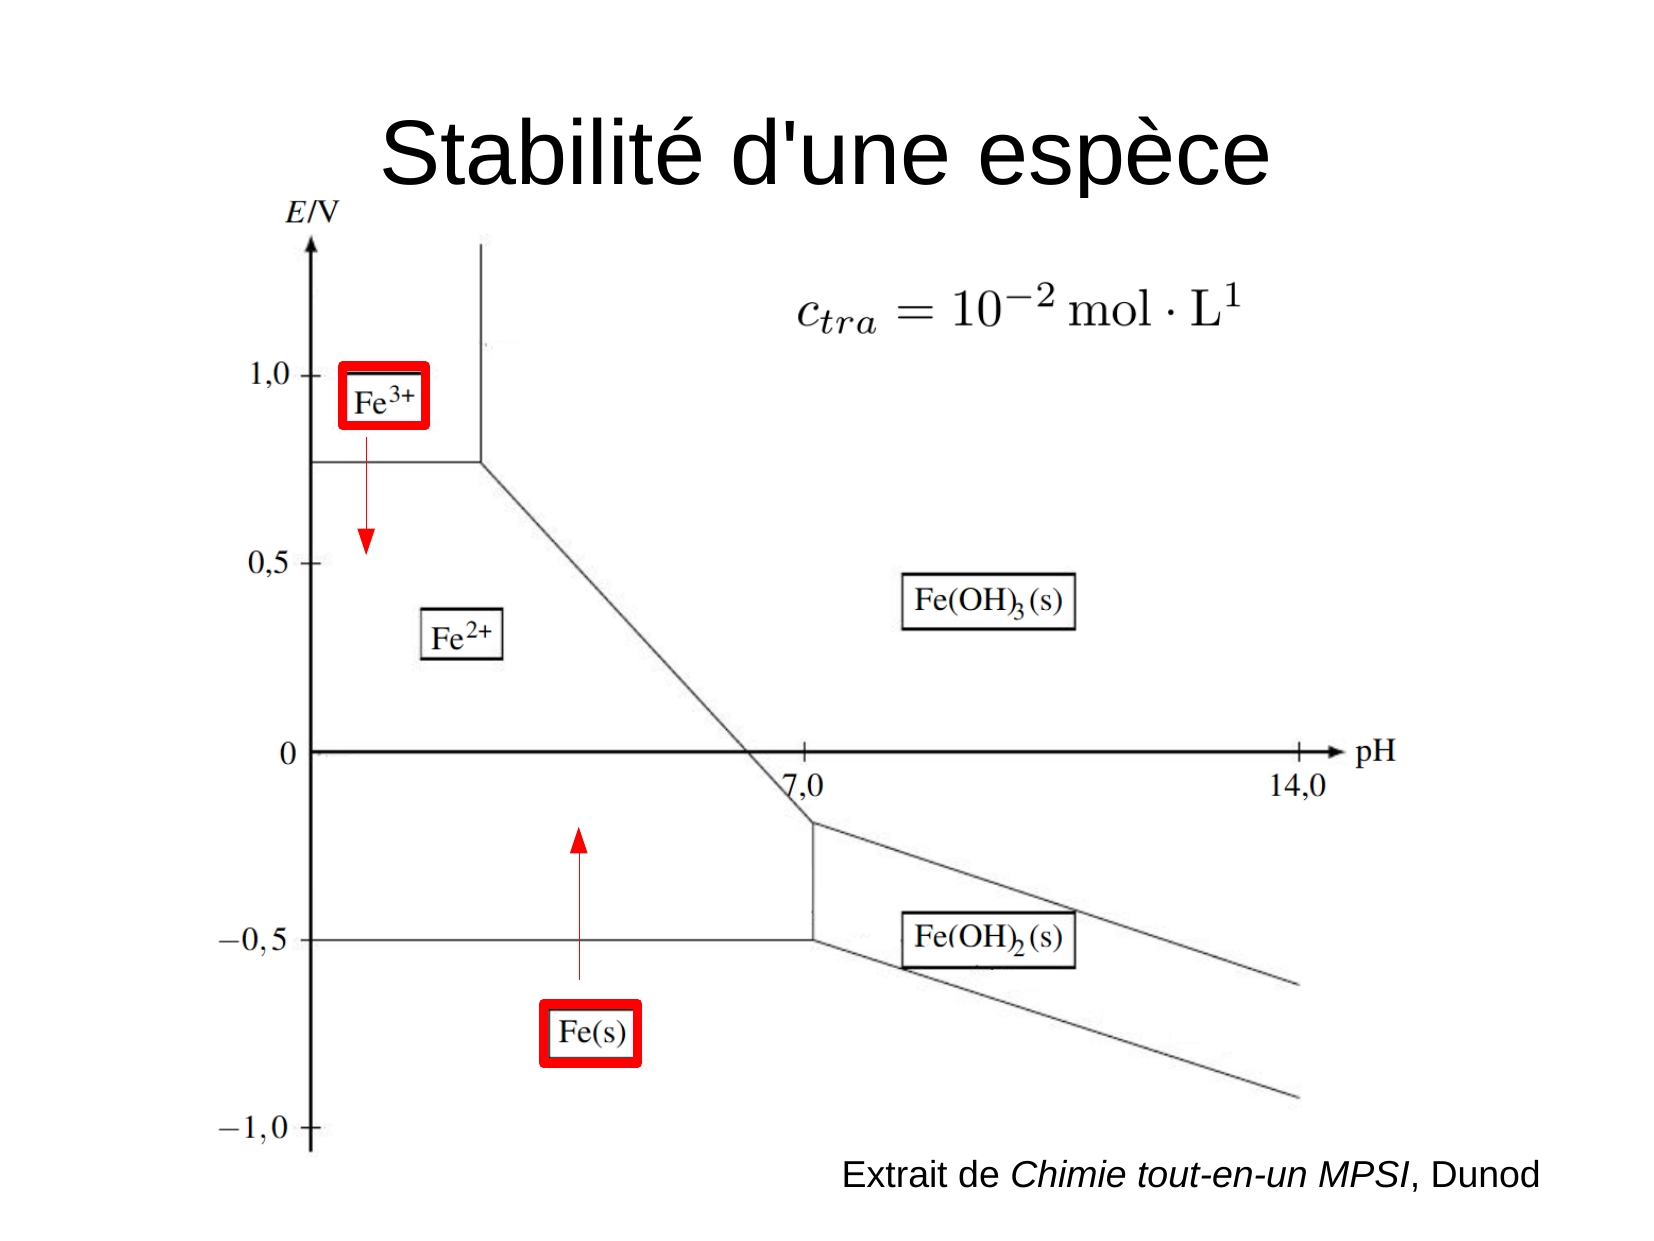

# Stabilité d'une espèce
Extrait de Chimie tout-en-un MPSI, Dunod